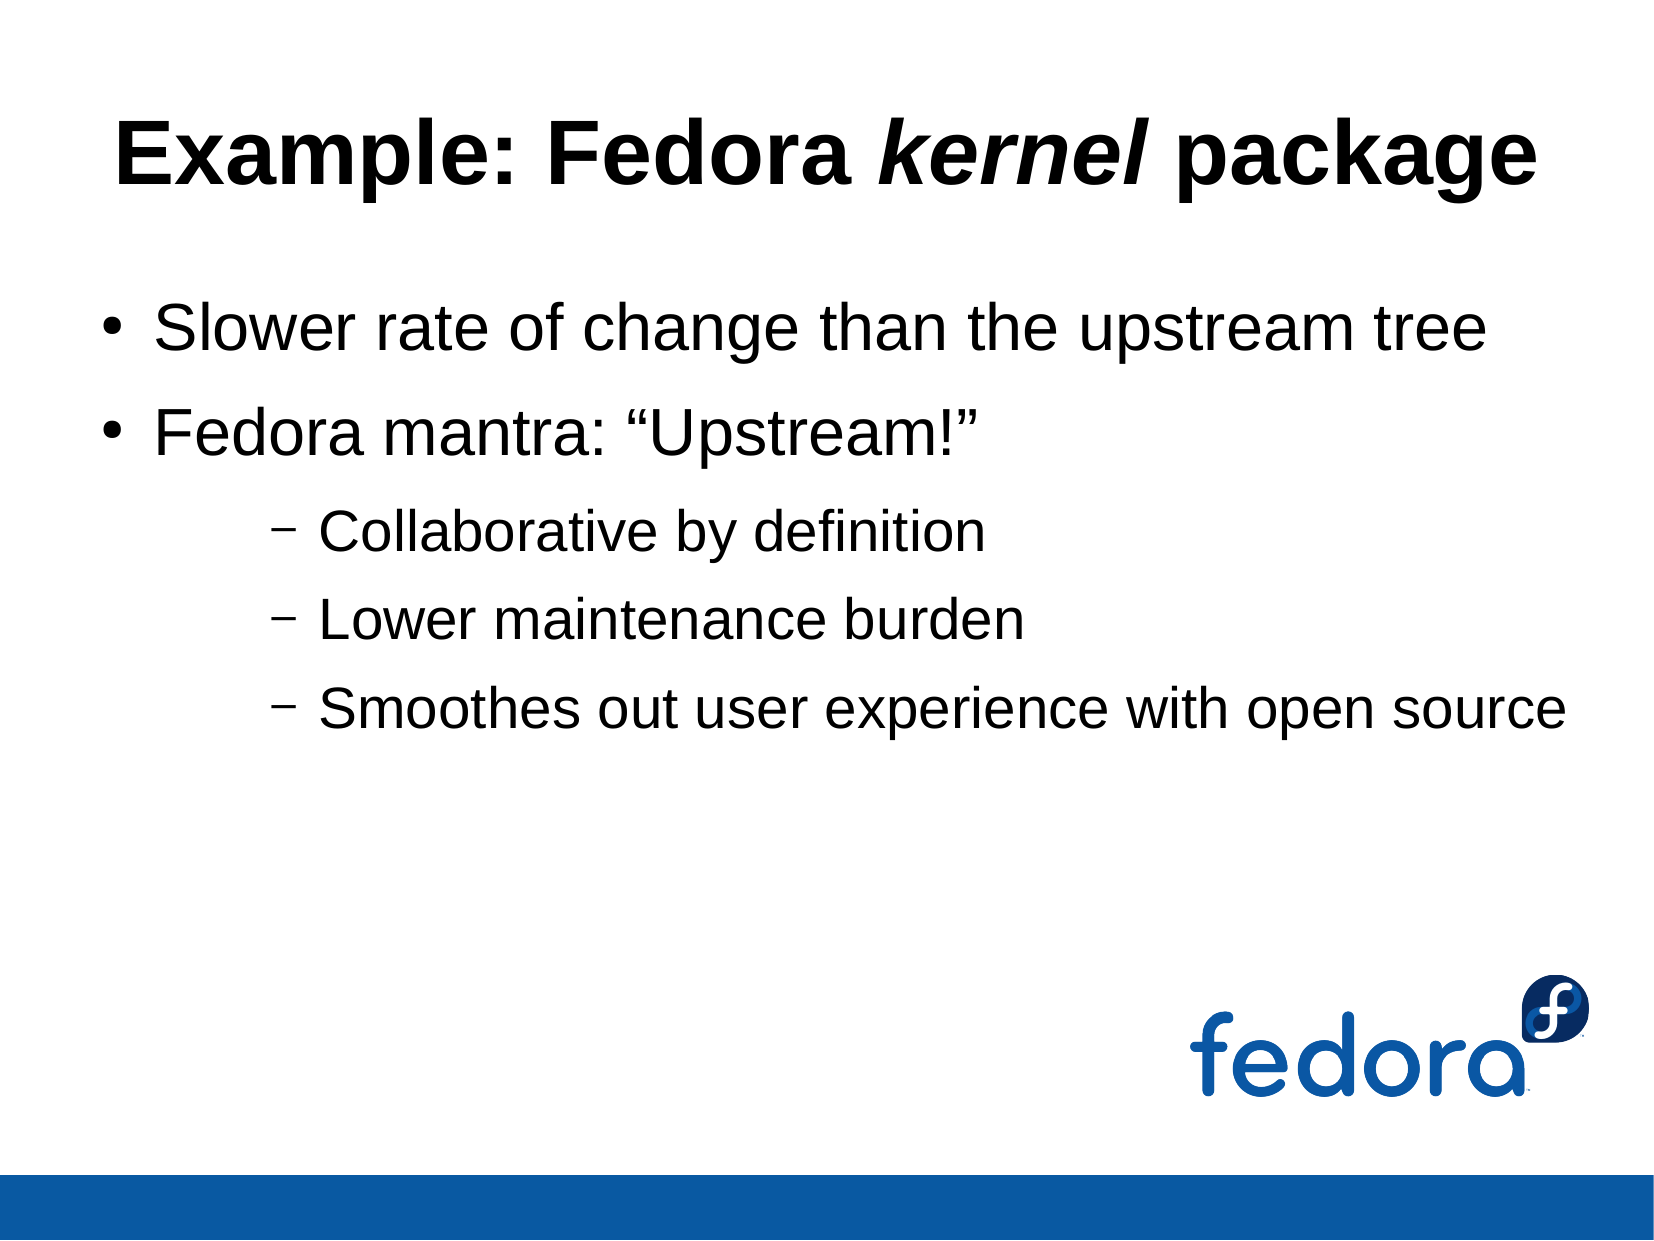

# Example: Fedora kernel package
Slower rate of change than the upstream tree
Fedora mantra: “Upstream!”
Collaborative by definition
Lower maintenance burden
Smoothes out user experience with open source